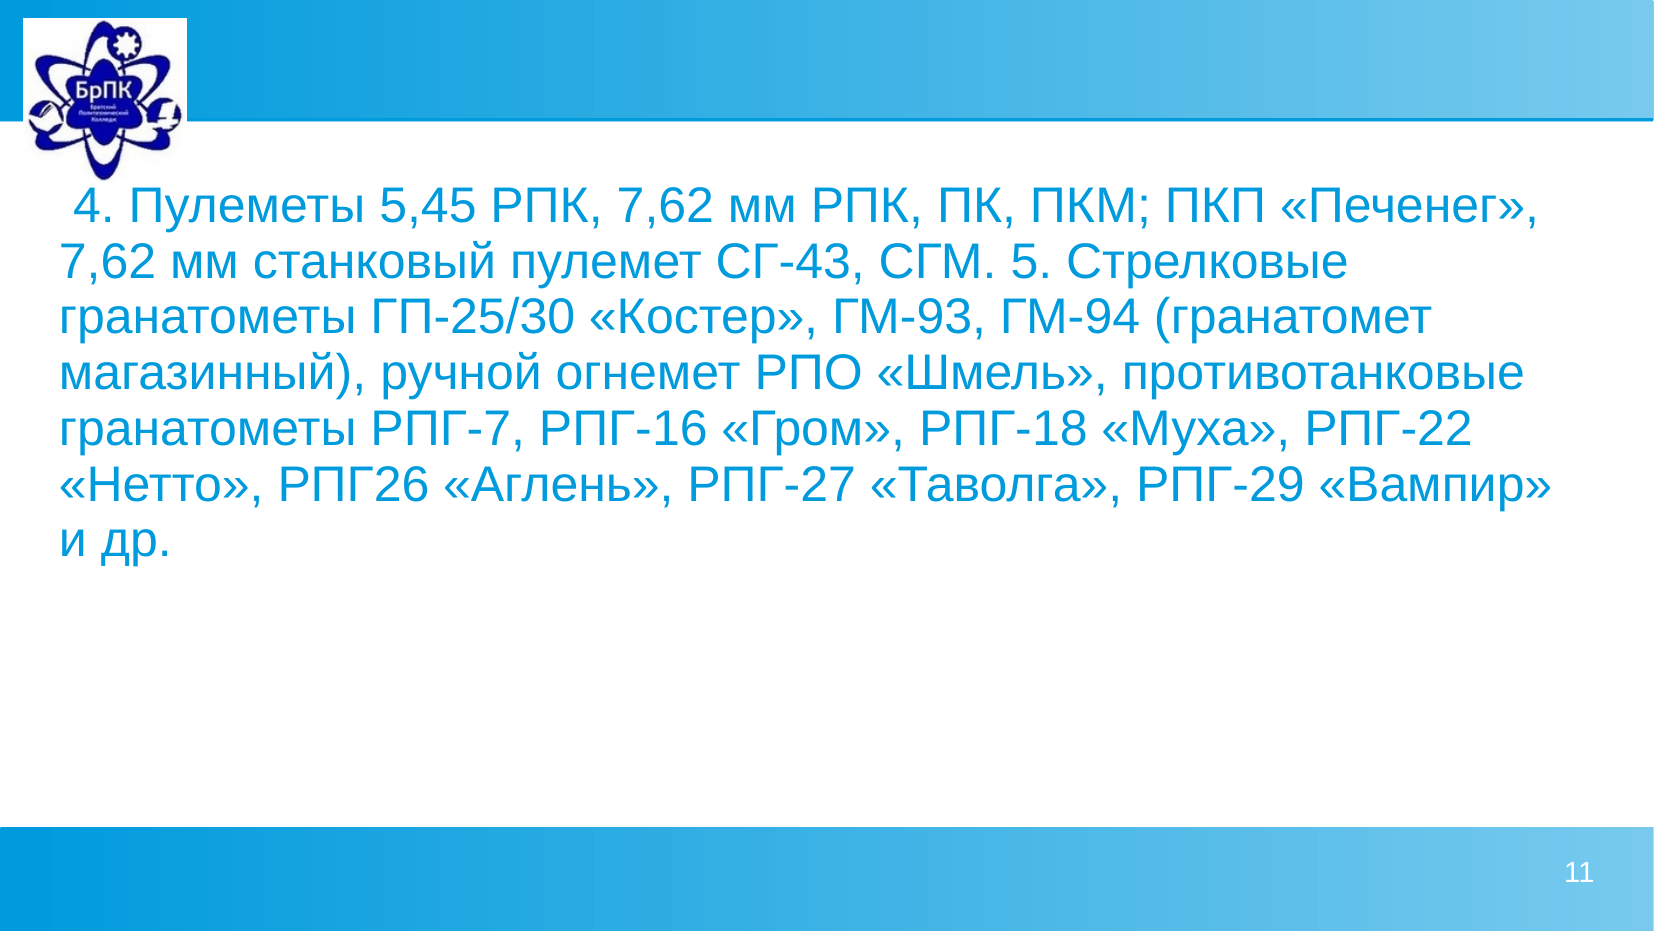

# 4. Пулеметы 5,45 РПК, 7,62 мм РПК, ПК, ПКМ; ПКП «Печенег», 7,62 мм станковый пулемет СГ-43, СГМ. 5. Стрелковые гранатометы ГП-25/30 «Костер», ГМ-93, ГМ-94 (гранатомет магазинный), ручной огнемет РПО «Шмель», противотанковые гранатометы РПГ-7, РПГ-16 «Гром», РПГ-18 «Муха», РПГ-22 «Нетто», РПГ26 «Аглень», РПГ-27 «Таволга», РПГ-29 «Вампир» и др.
11